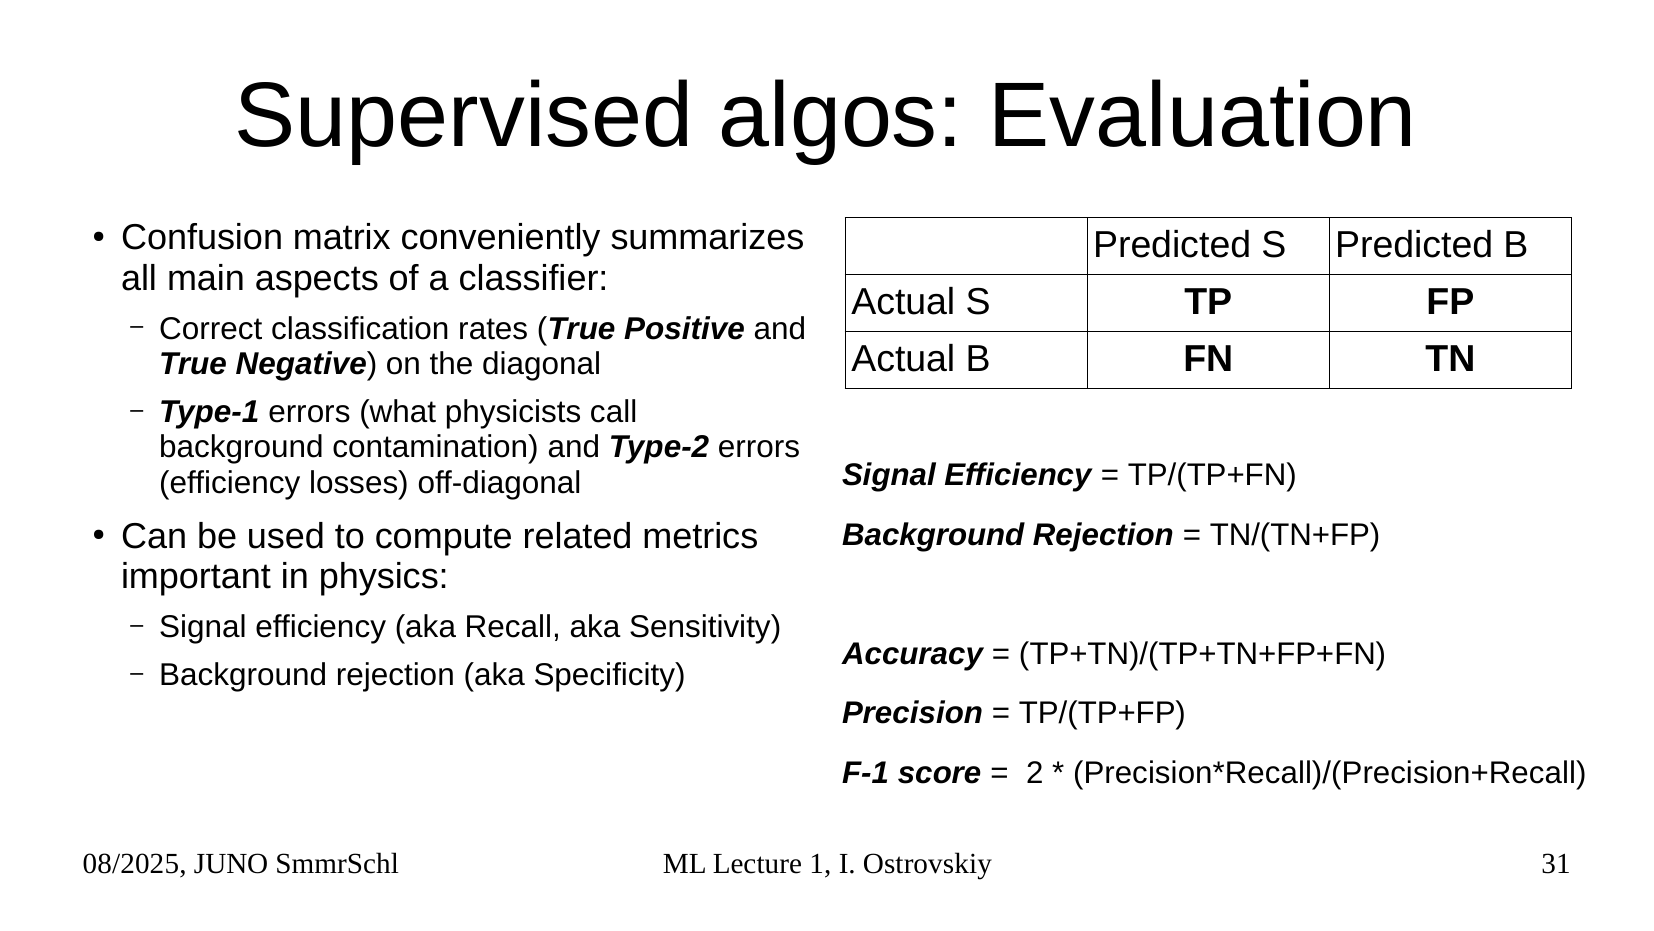

# Supervised algos: Evaluation
Confusion matrix conveniently summarizes all main aspects of a classifier:
Correct classification rates (True Positive and True Negative) on the diagonal
Type-1 errors (what physicists call background contamination) and Type-2 errors (efficiency losses) off-diagonal
Can be used to compute related metrics important in physics:
Signal efficiency (aka Recall, aka Sensitivity)
Background rejection (aka Specificity)
| | Predicted S | Predicted B |
| --- | --- | --- |
| Actual S | TP | FP |
| Actual B | FN | TN |
Signal Efficiency = TP/(TP+FN)
Background Rejection = TN/(TN+FP)
Accuracy = (TP+TN)/(TP+TN+FP+FN)
Precision = TP/(TP+FP)
F-1 score = 2 * (Precision*Recall)/(Precision+Recall)
08/2025, JUNO SmmrSchl
ML Lecture 1, I. Ostrovskiy
31